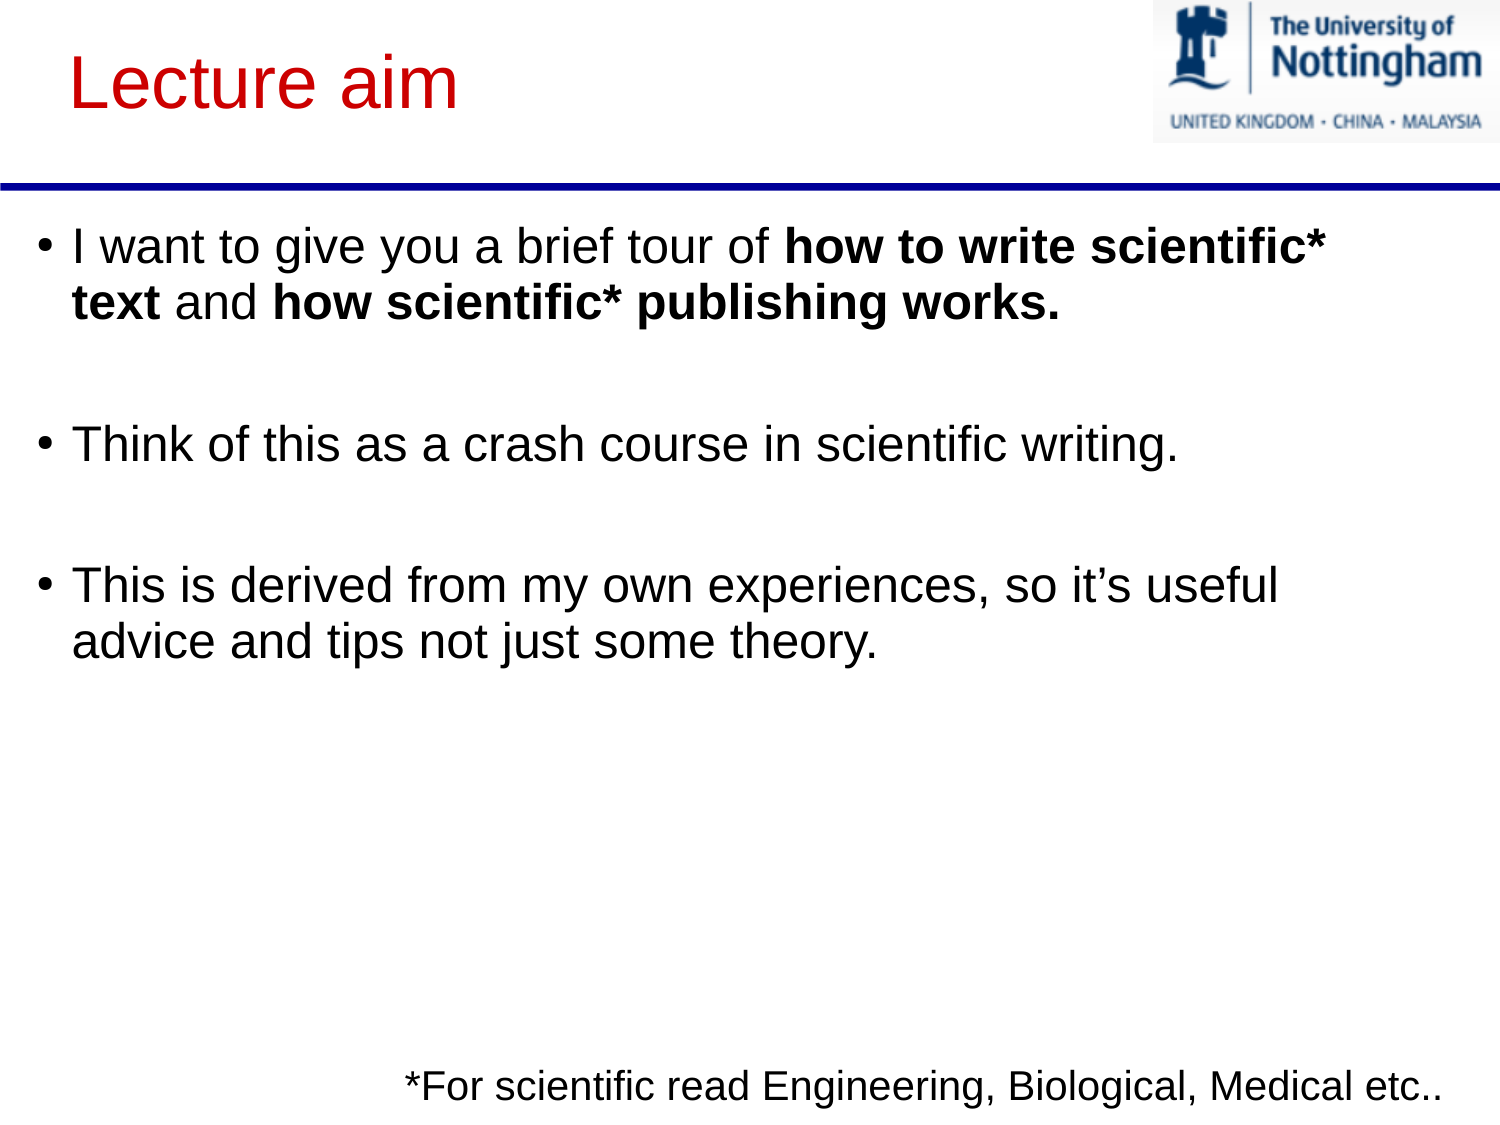

Lecture aim
I want to give you a brief tour of how to write scientific* text and how scientific* publishing works.
Think of this as a crash course in scientific writing.
This is derived from my own experiences, so it’s useful advice and tips not just some theory.
*For scientific read Engineering, Biological, Medical etc..